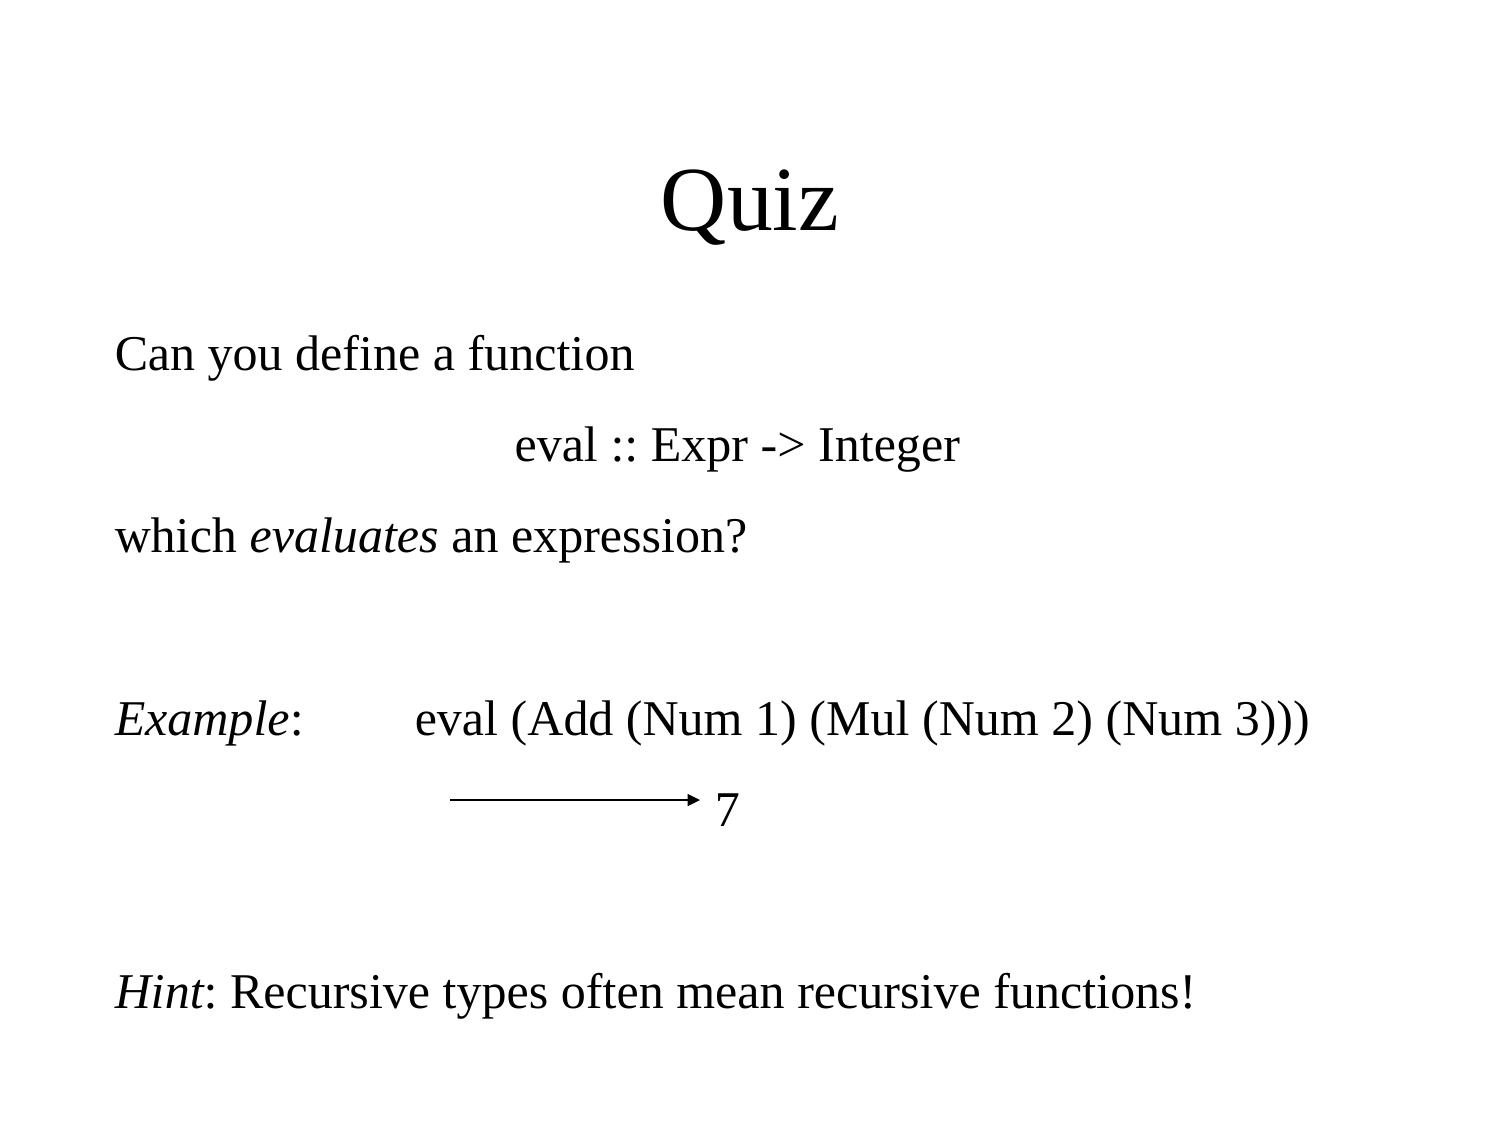

# Quiz
Can you define a function
eval :: Expr -> Integer
which evaluates an expression?
Example:	eval (Add (Num 1) (Mul (Num 2) (Num 3)))
				7
Hint: Recursive types often mean recursive functions!